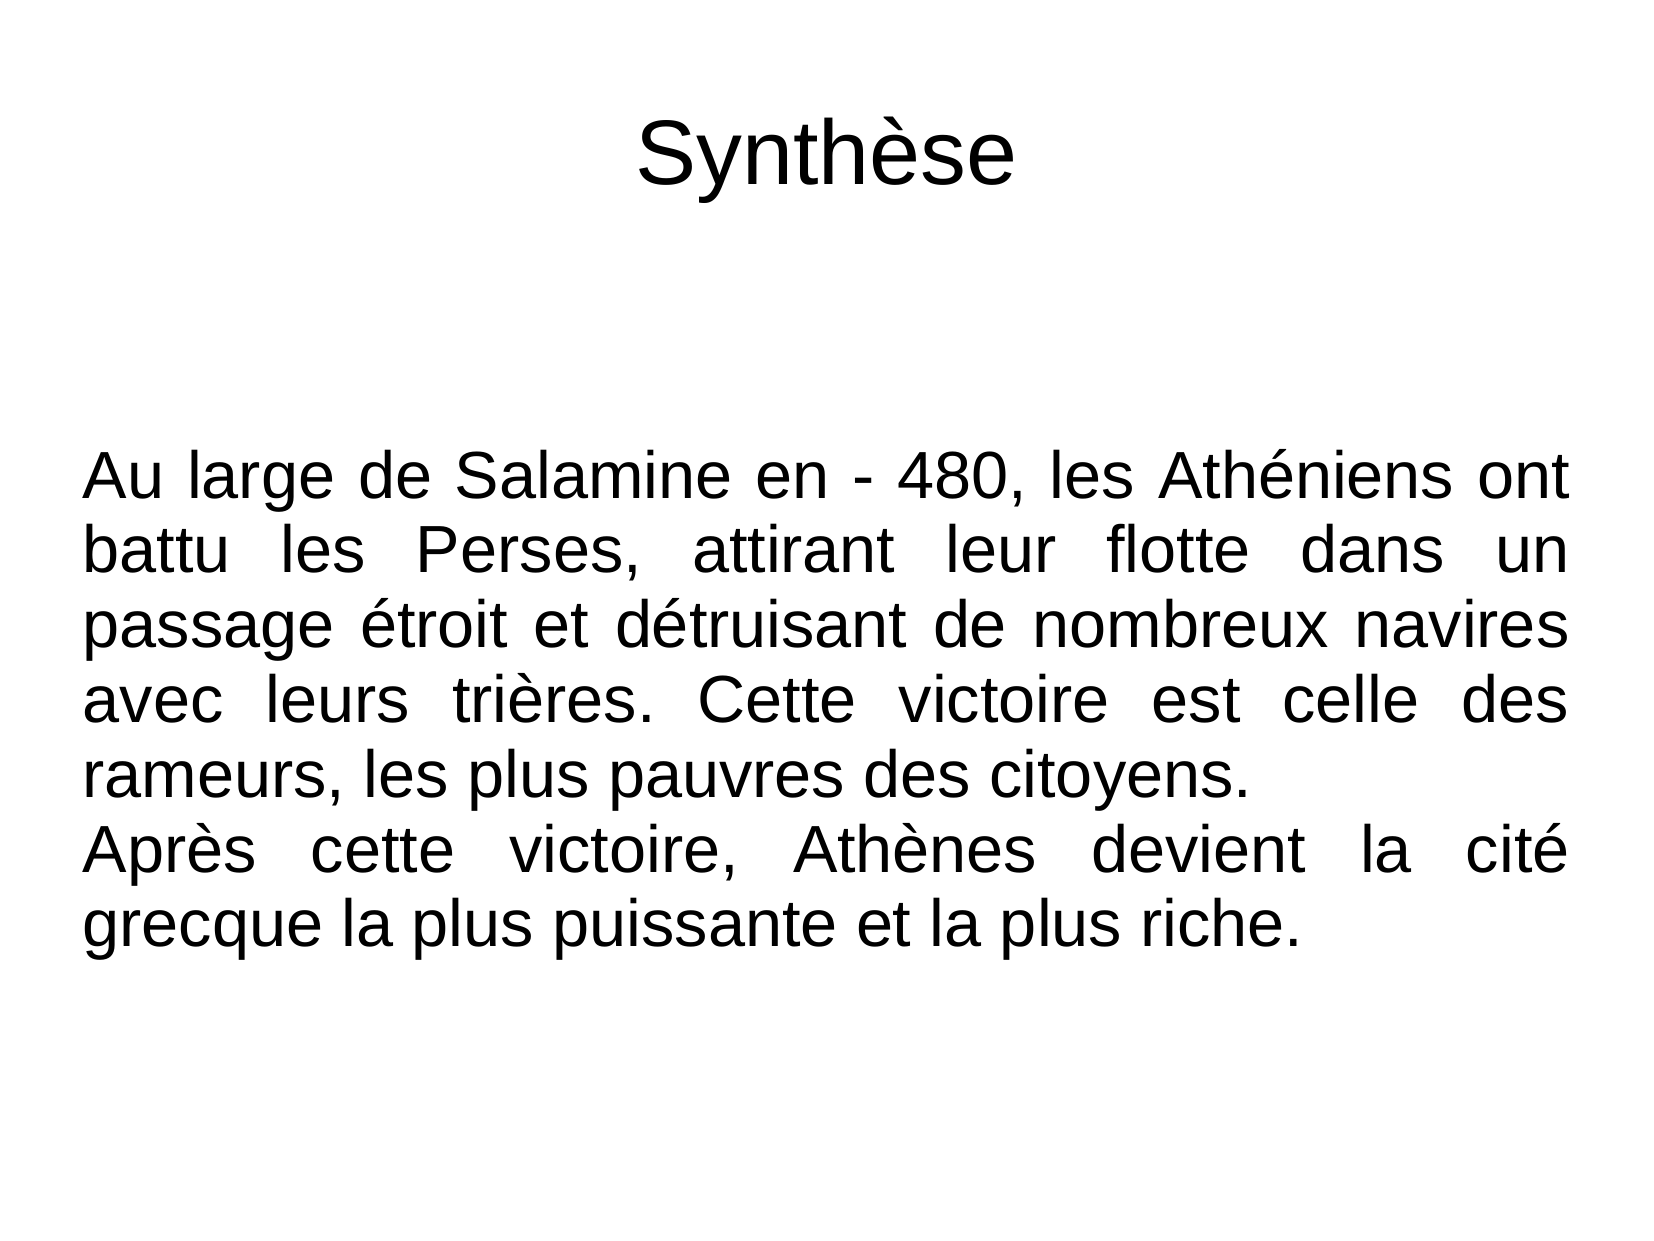

# Synthèse
Au large de Salamine en - 480, les Athéniens ont battu les Perses, attirant leur flotte dans un passage étroit et détruisant de nombreux navires avec leurs trières. Cette victoire est celle des rameurs, les plus pauvres des citoyens.
Après cette victoire, Athènes devient la cité grecque la plus puissante et la plus riche.